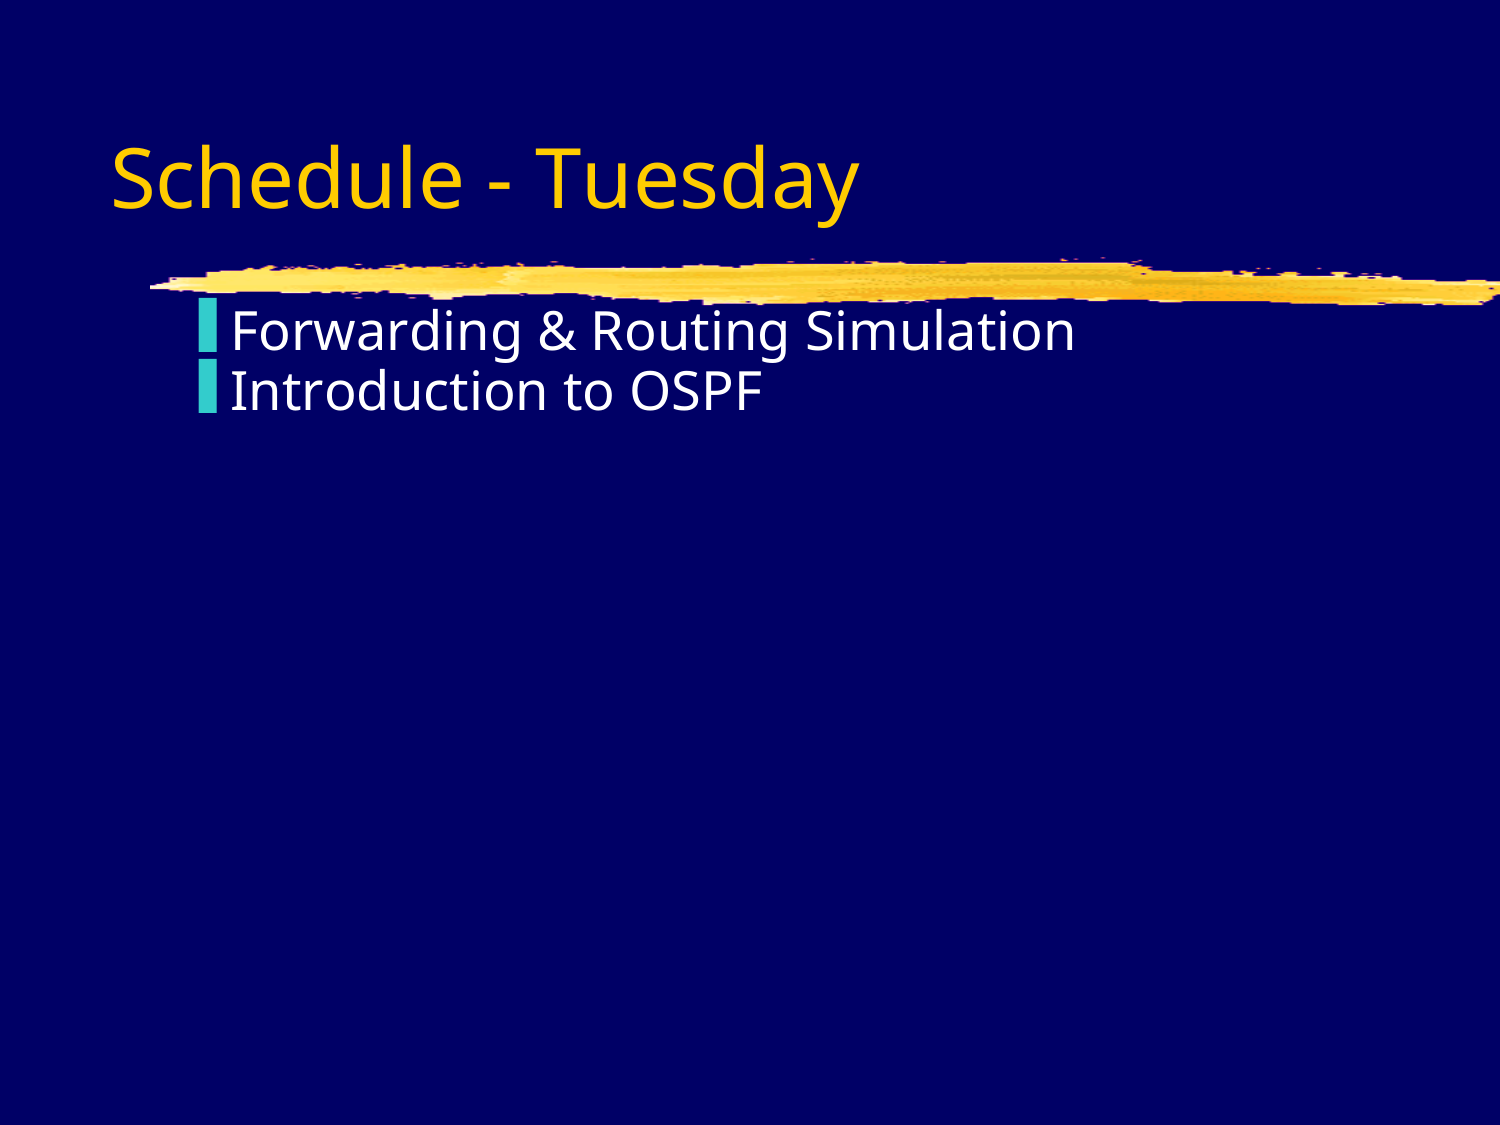

# Schedule - Tuesday
Forwarding & Routing Simulation
Introduction to OSPF